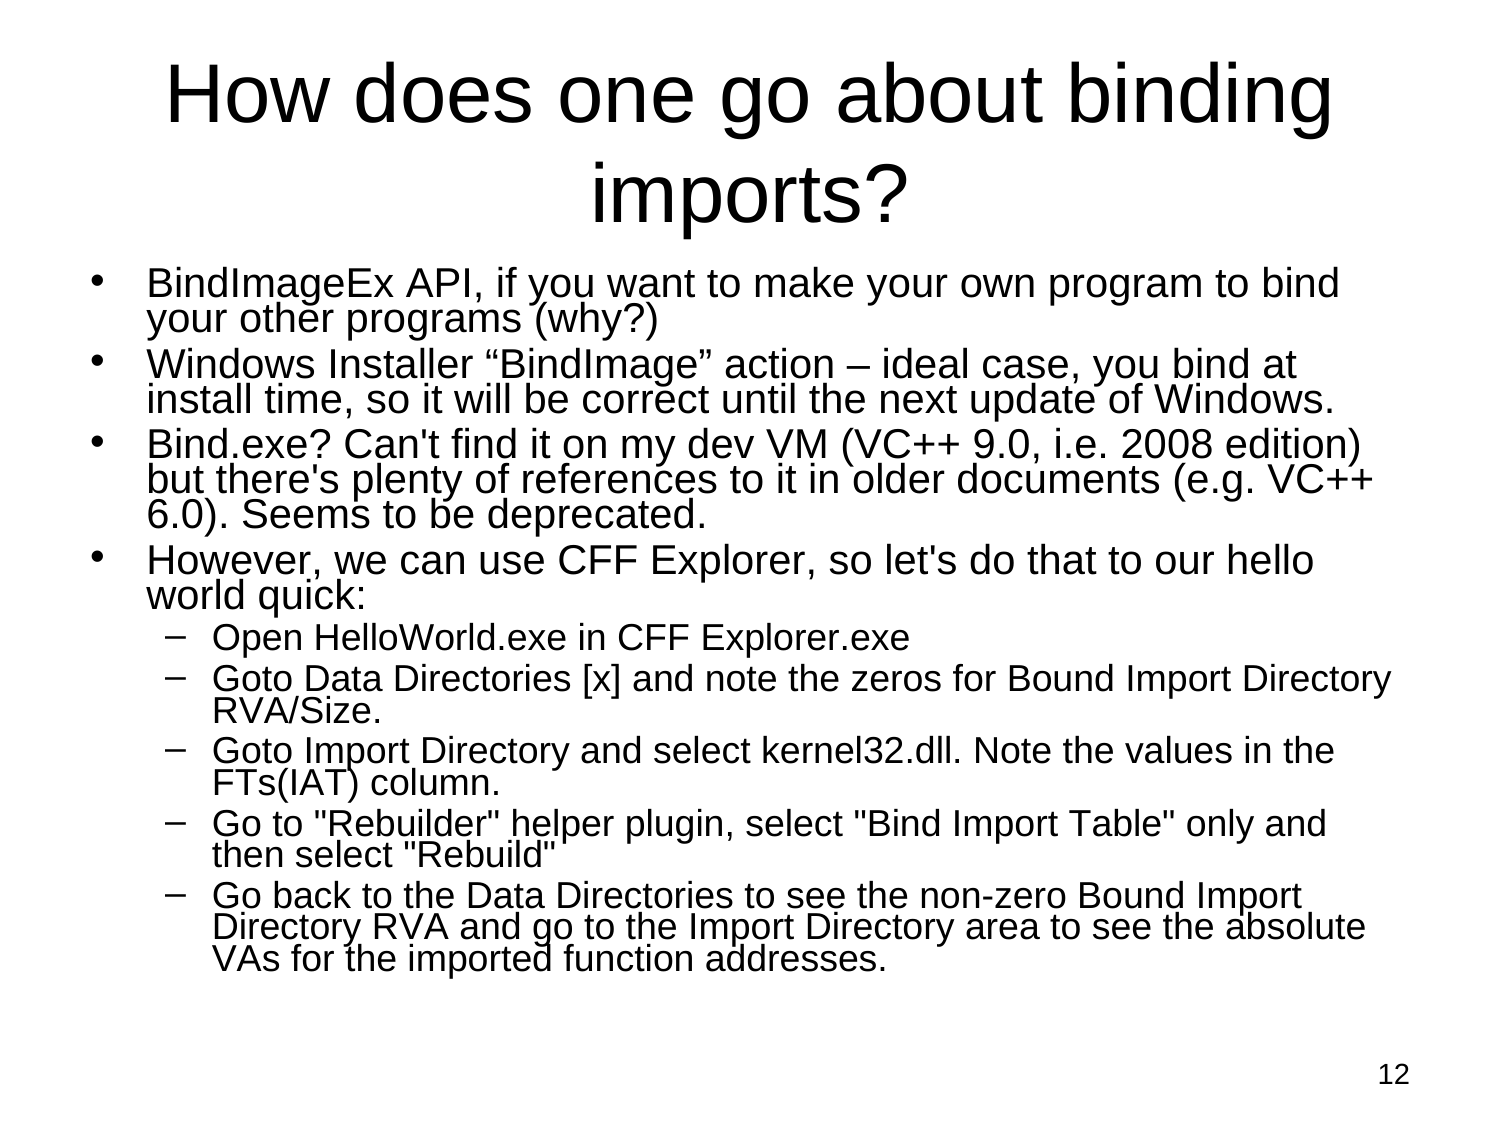

# How does one go about binding imports?
BindImageEx API, if you want to make your own program to bind your other programs (why?)
Windows Installer “BindImage” action – ideal case, you bind at install time, so it will be correct until the next update of Windows.
Bind.exe? Can't find it on my dev VM (VC++ 9.0, i.e. 2008 edition) but there's plenty of references to it in older documents (e.g. VC++ 6.0). Seems to be deprecated.
However, we can use CFF Explorer, so let's do that to our hello world quick:
Open HelloWorld.exe in CFF Explorer.exe
Goto Data Directories [x] and note the zeros for Bound Import Directory RVA/Size.
Goto Import Directory and select kernel32.dll. Note the values in the FTs(IAT) column.
Go to "Rebuilder" helper plugin, select "Bind Import Table" only and then select "Rebuild"
Go back to the Data Directories to see the non-zero Bound Import Directory RVA and go to the Import Directory area to see the absolute VAs for the imported function addresses.